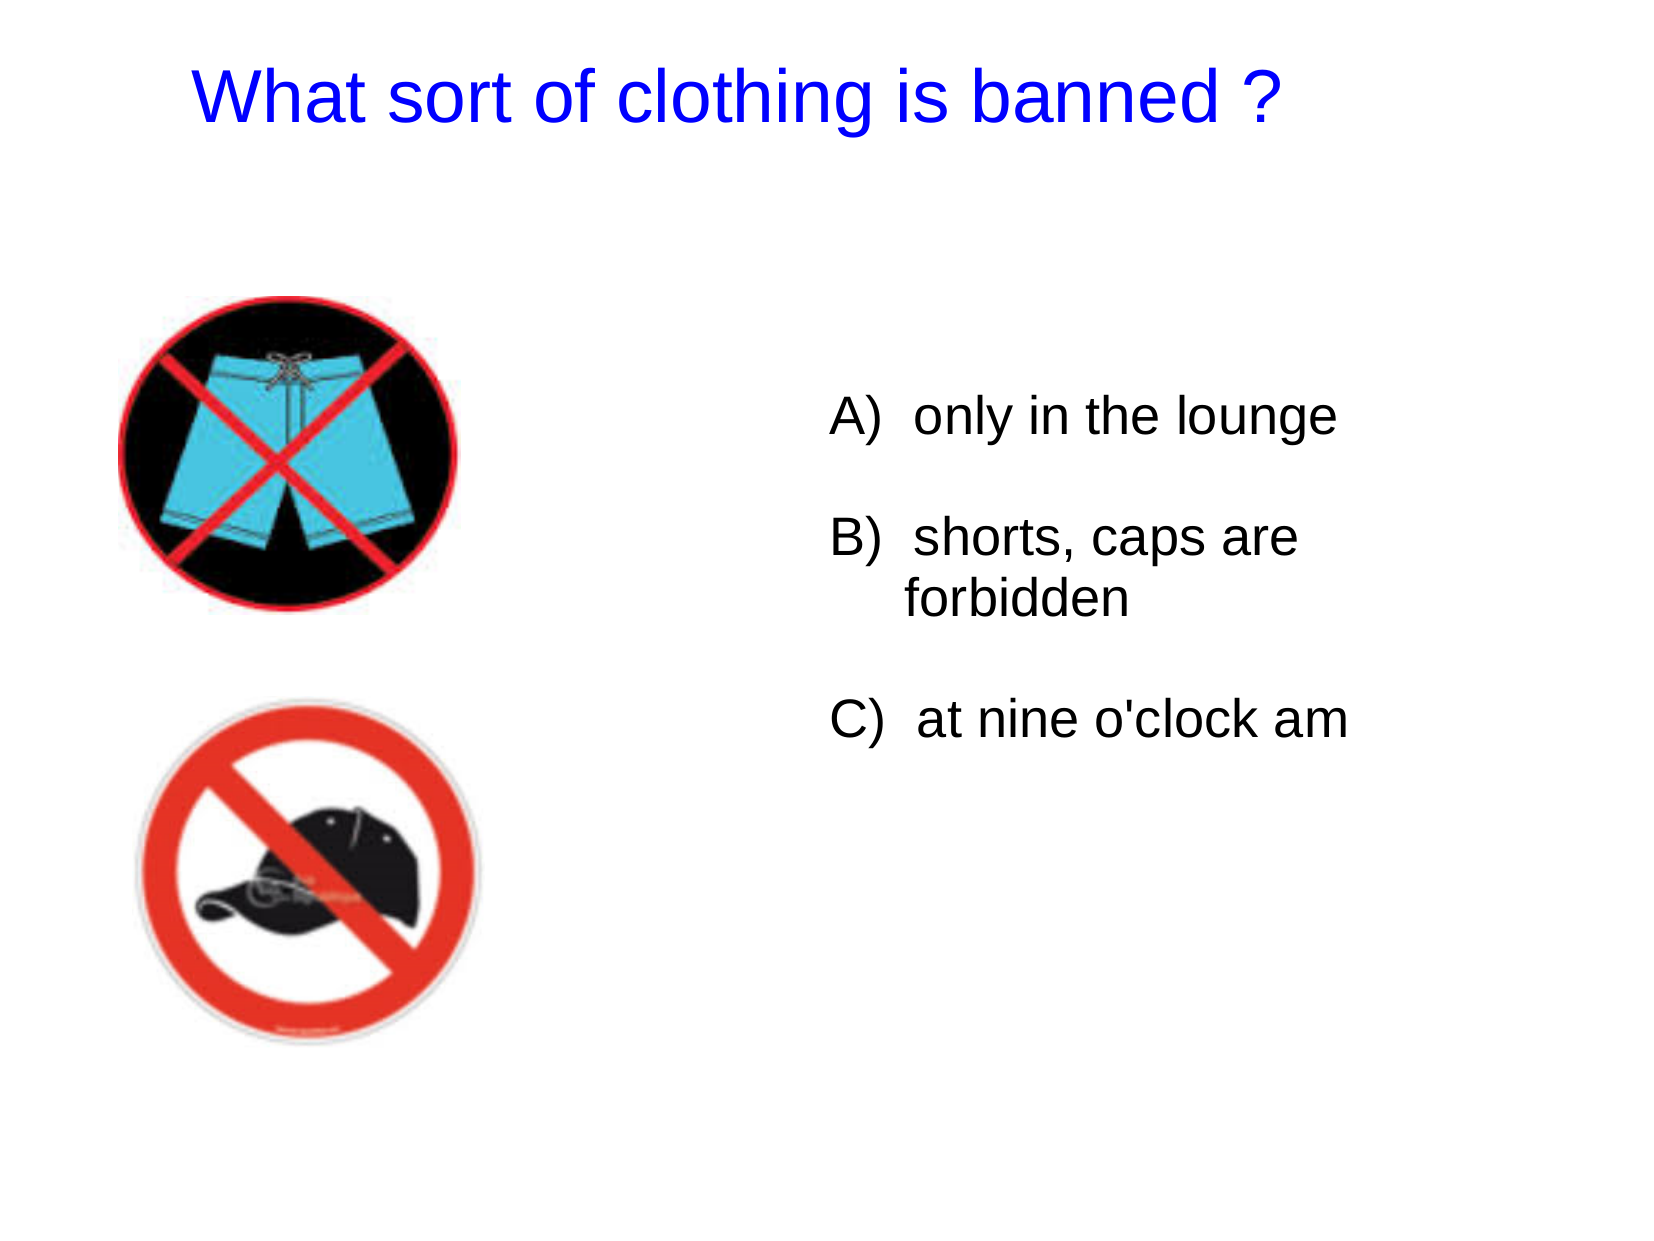

What sort of clothing is banned ?
A) only in the lounge
B) shorts, caps are
 forbidden
C) at nine o'clock am